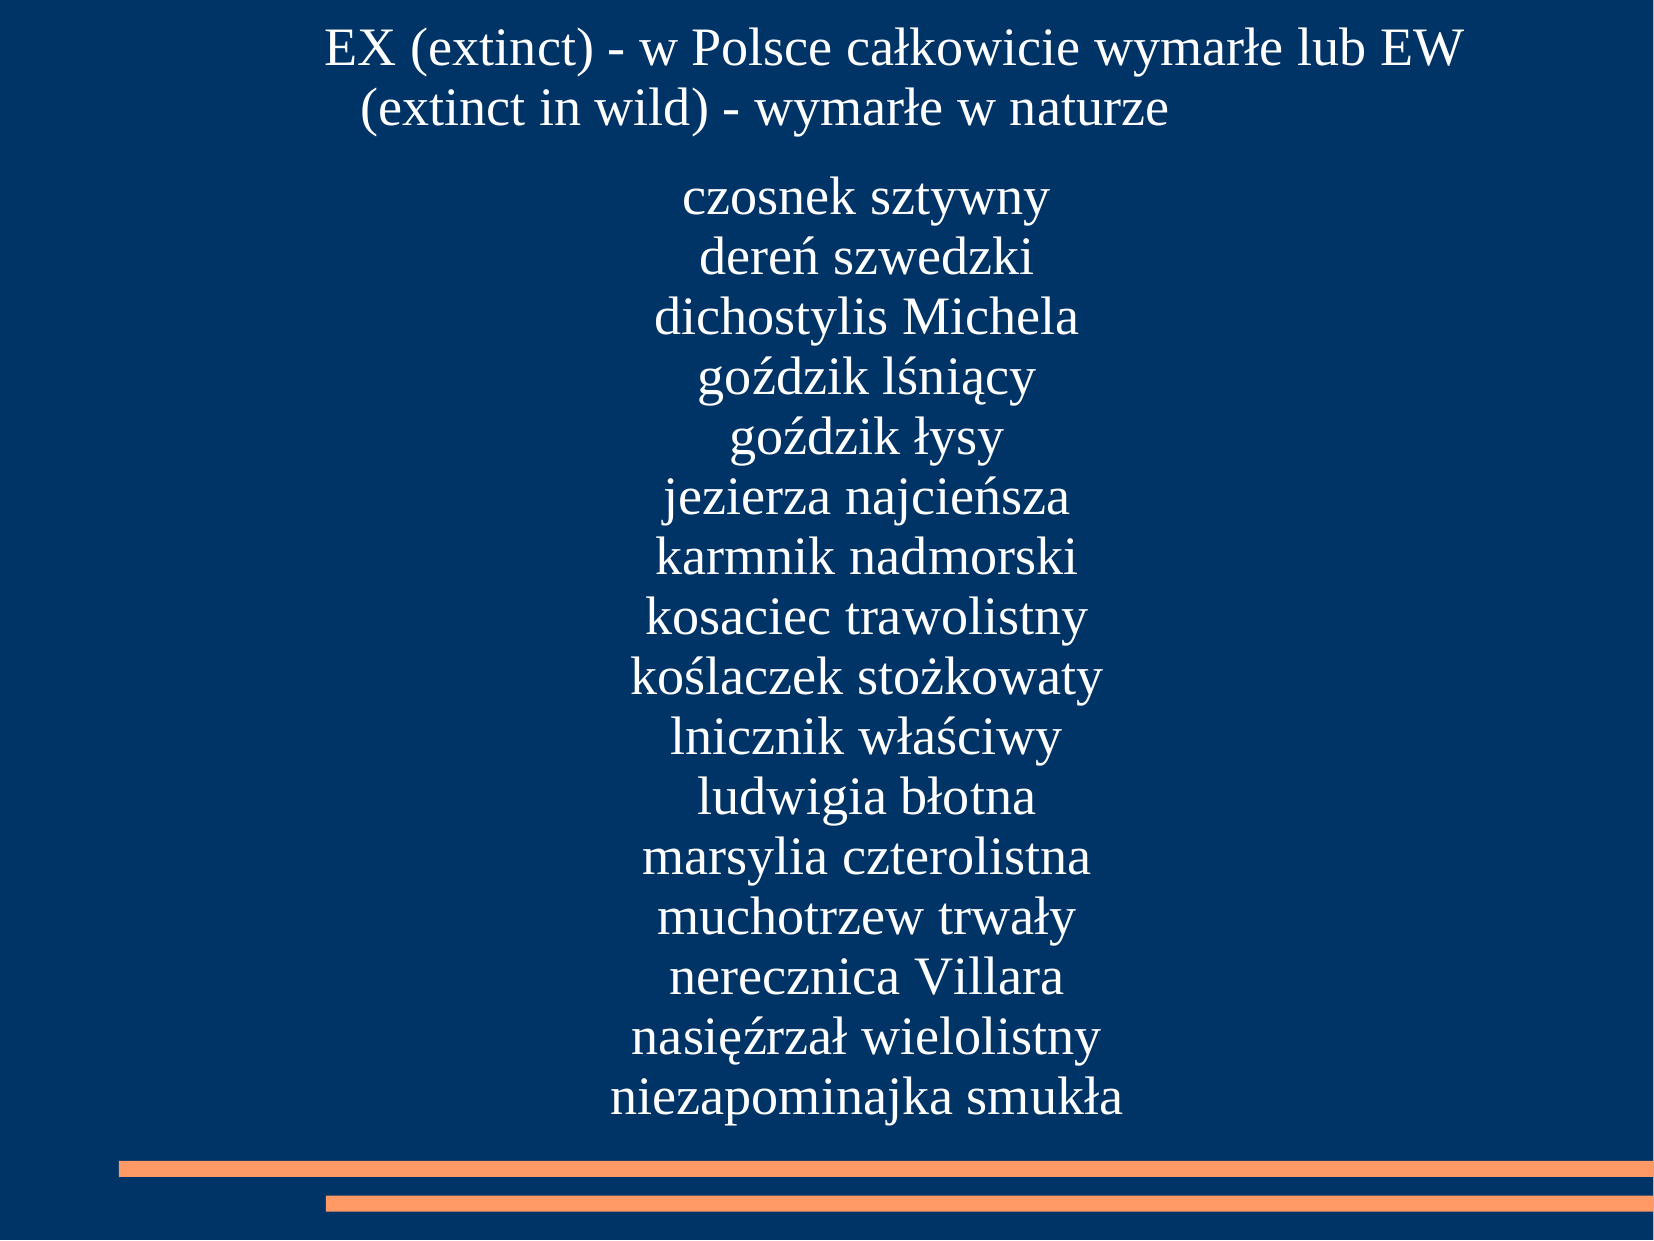

EX (extinct) - w Polsce całkowicie wymarłe lub EW (extinct in wild) - wymarłe w naturze
czosnek sztywny
dereń szwedzki
dichostylis Michela
goździk lśniący
goździk łysy
jezierza najcieńsza
karmnik nadmorski
kosaciec trawolistny
koślaczek stożkowaty
lnicznik właściwy
ludwigia błotna
marsylia czterolistna
muchotrzew trwały
nerecznica Villara
nasięźrzał wielolistny
niezapominajka smukła
#